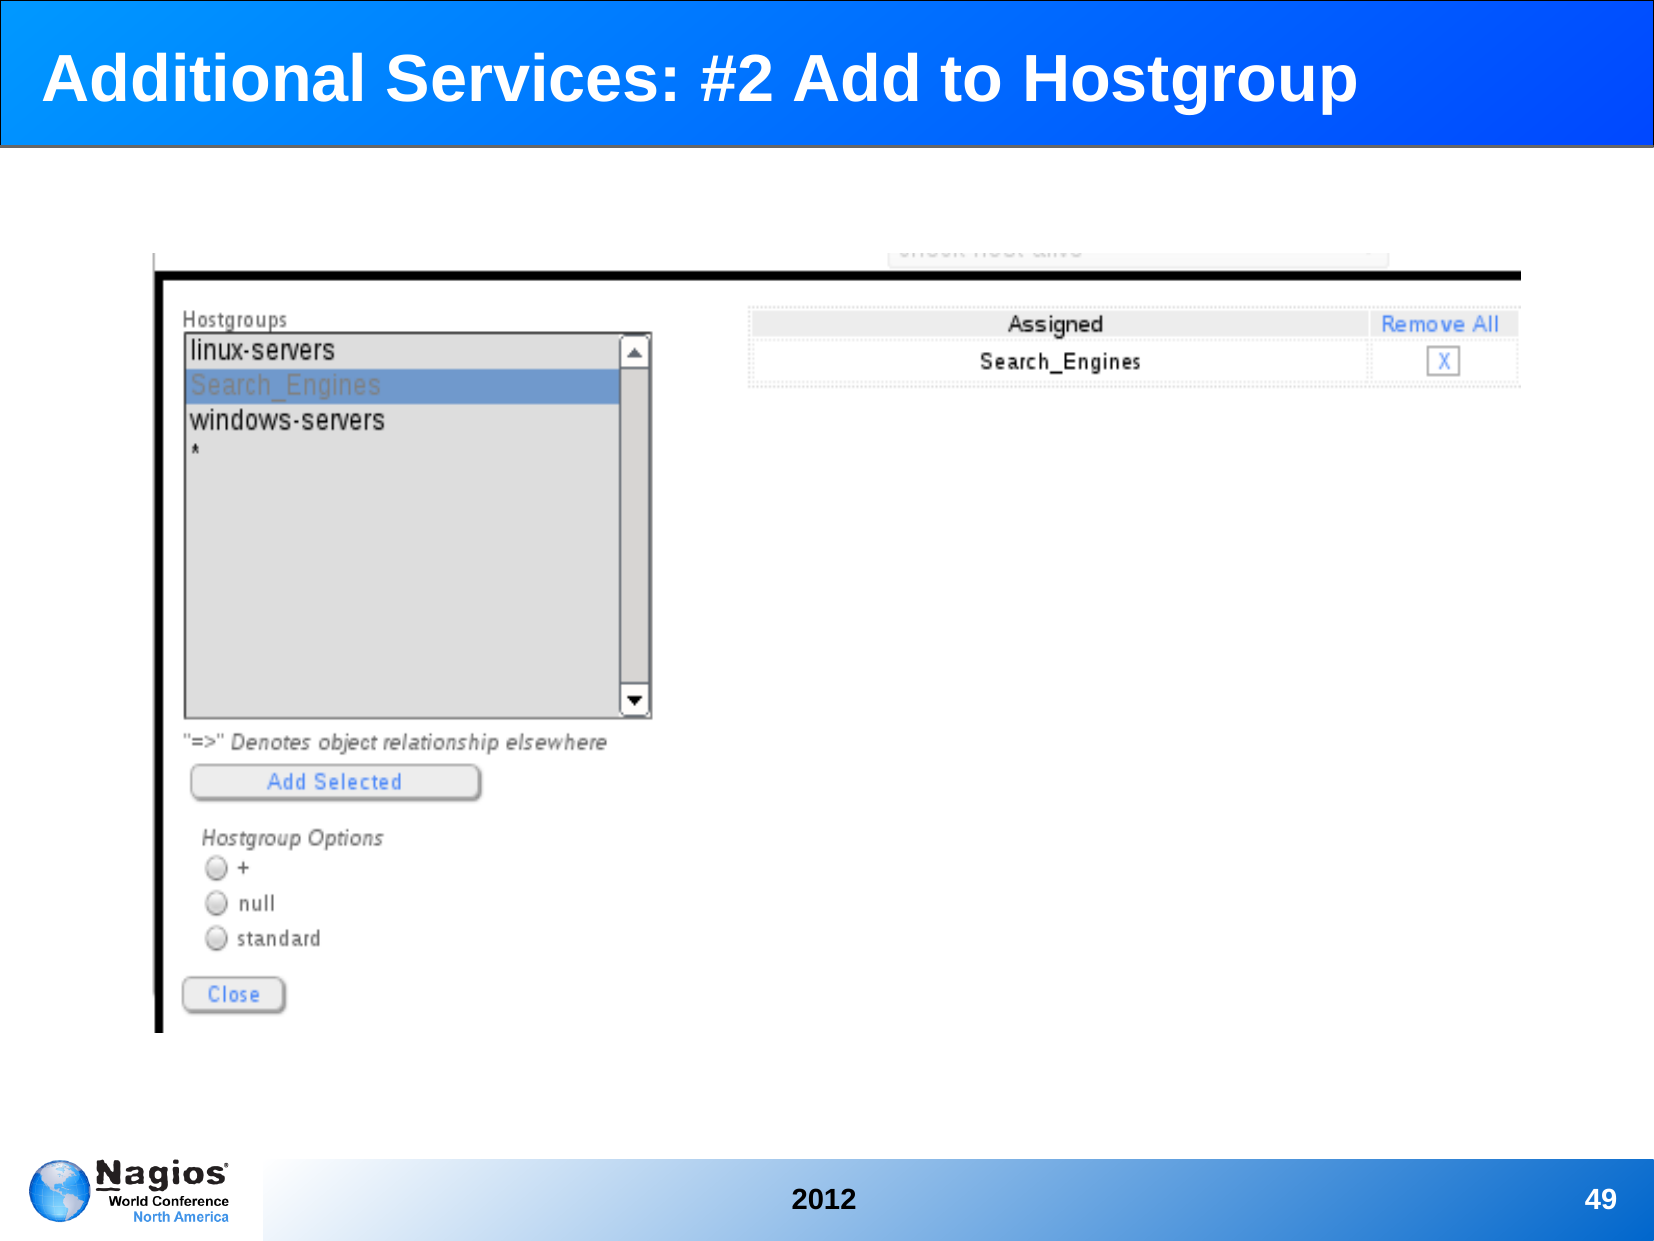

# Additional Services: #2 Add to Hostgroup
2011
49